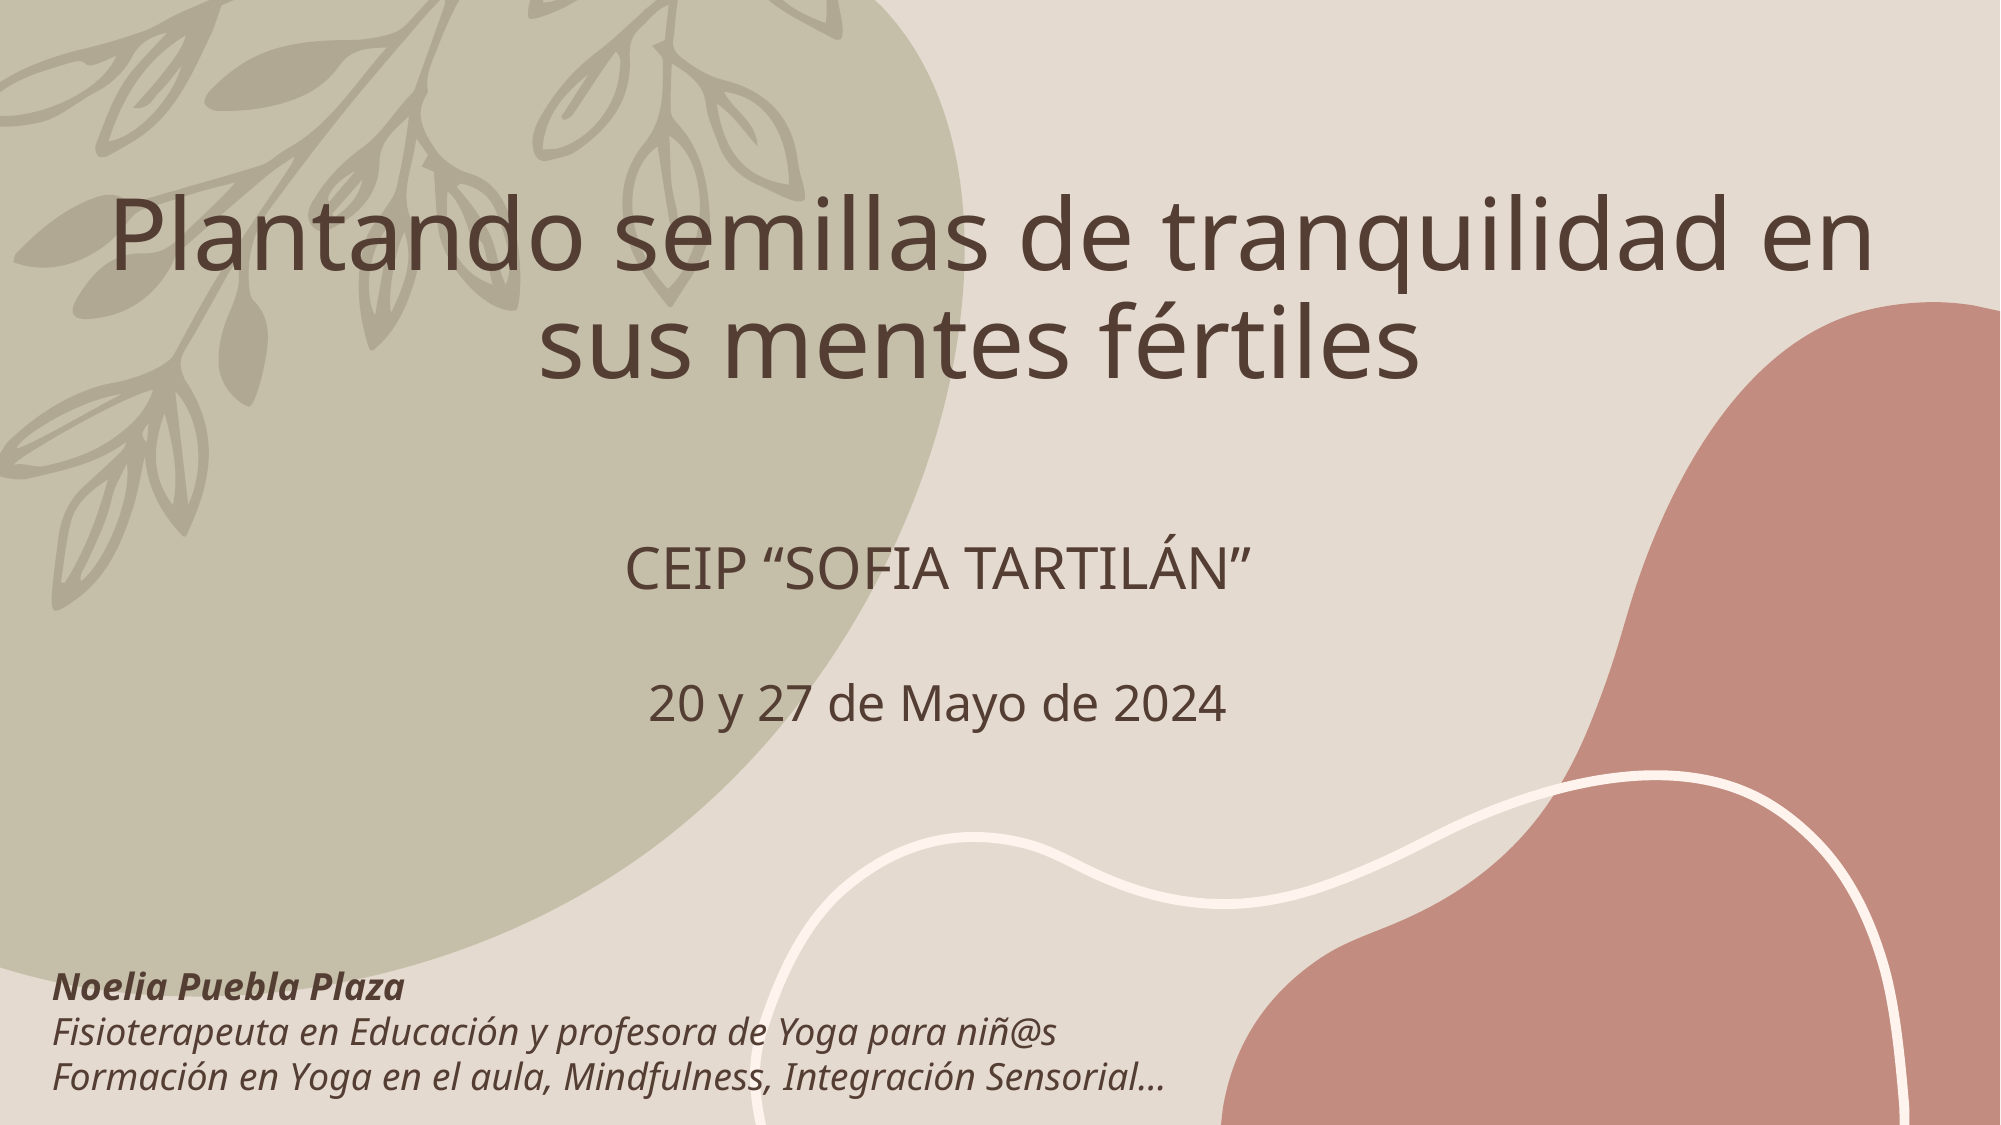

# Plantando semillas de tranquilidad en sus mentes fértiles
CEIP “SOFIA TARTILÁN”
20 y 27 de Mayo de 2024
Noelia Puebla Plaza
Fisioterapeuta en Educación y profesora de Yoga para niñ@s
Formación en Yoga en el aula, Mindfulness, Integración Sensorial...